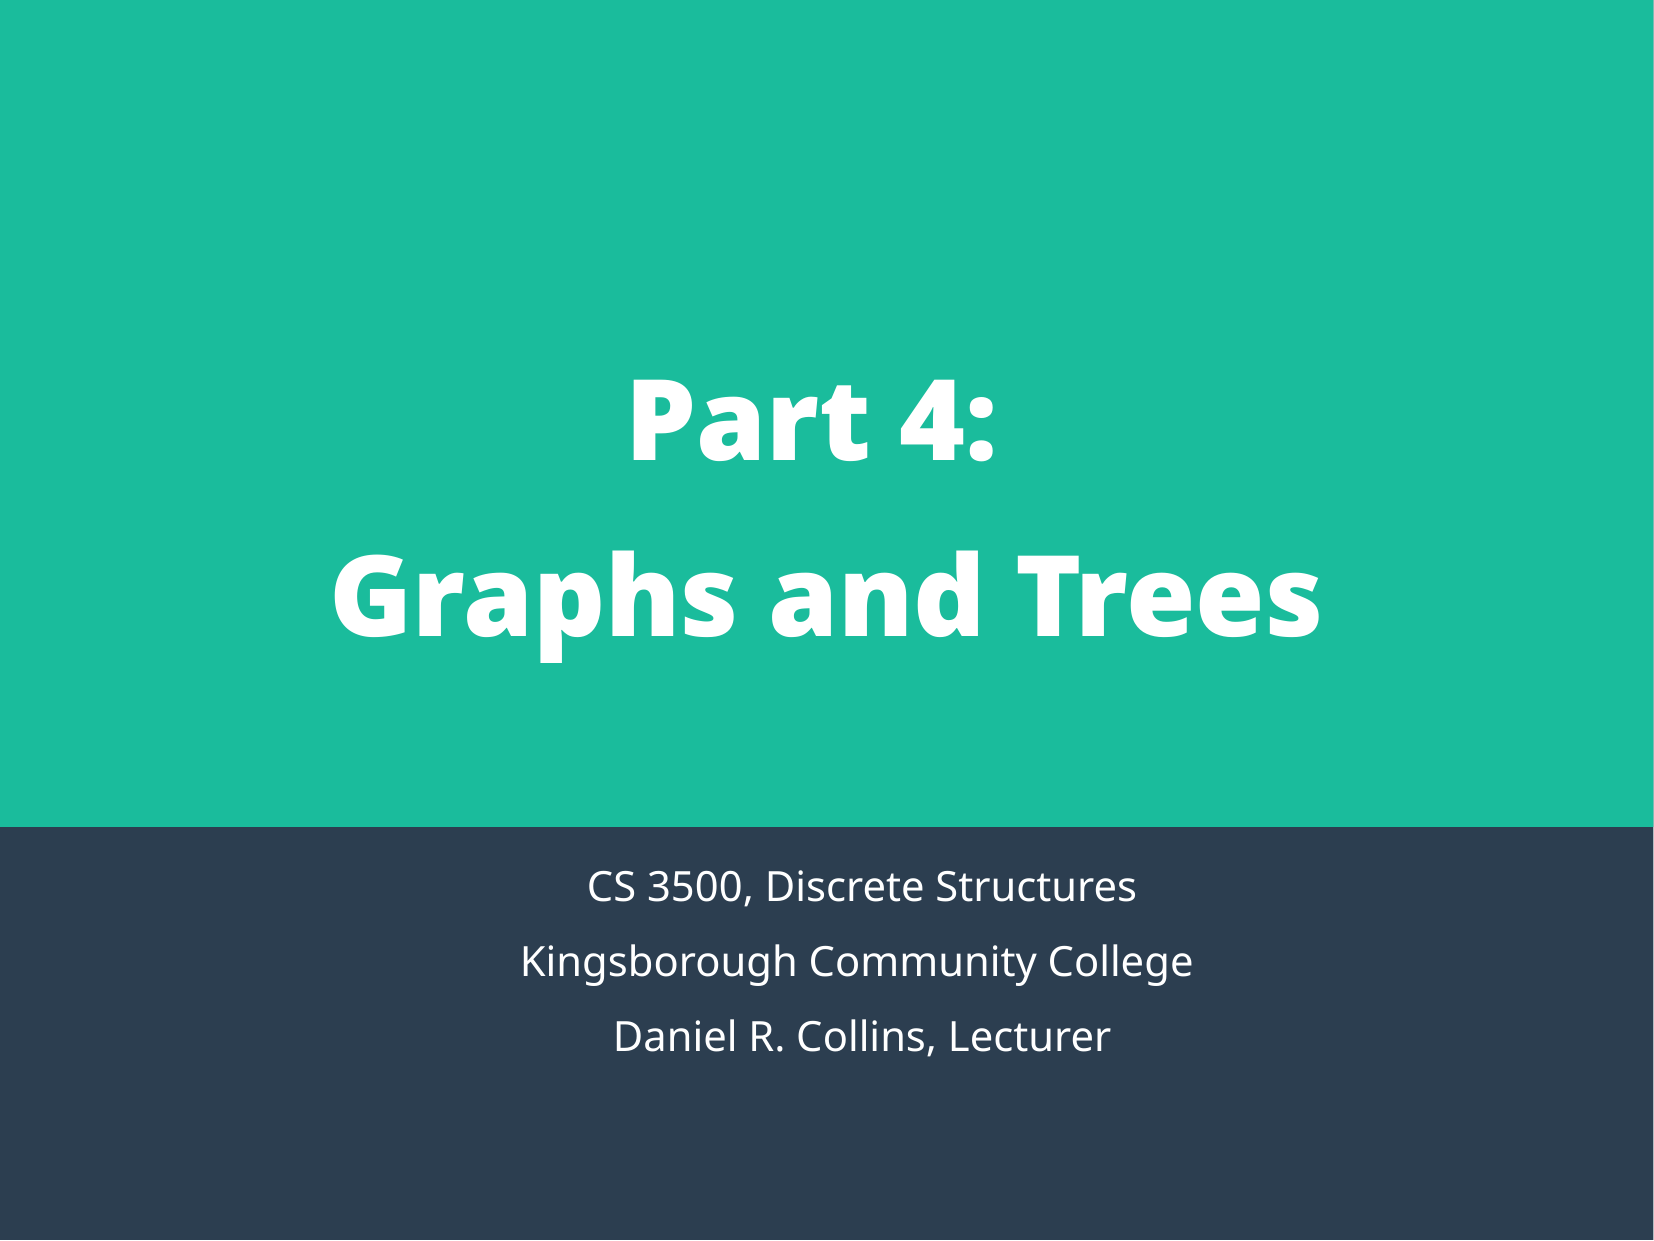

# Part 4: Graphs and Trees
CS 3500, Discrete Structures
Kingsborough Community College
Daniel R. Collins, Lecturer